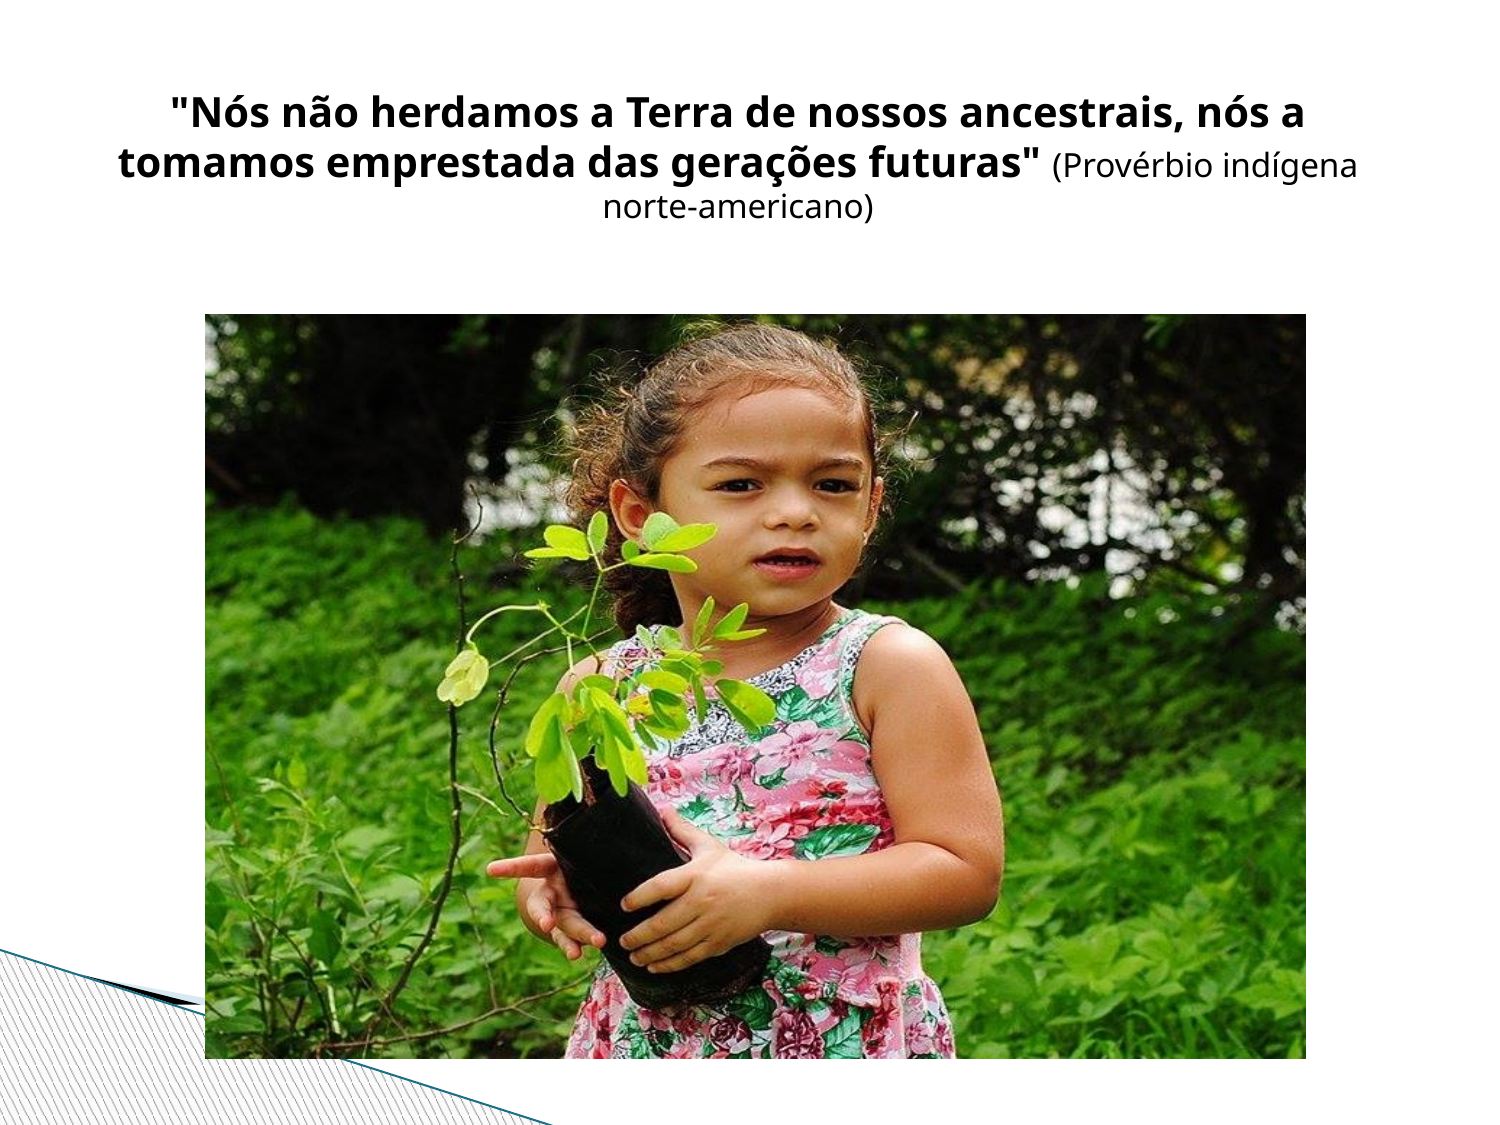

"Nós não herdamos a Terra de nossos ancestrais, nós a tomamos emprestada das gerações futuras" (Provérbio indígena norte-americano)